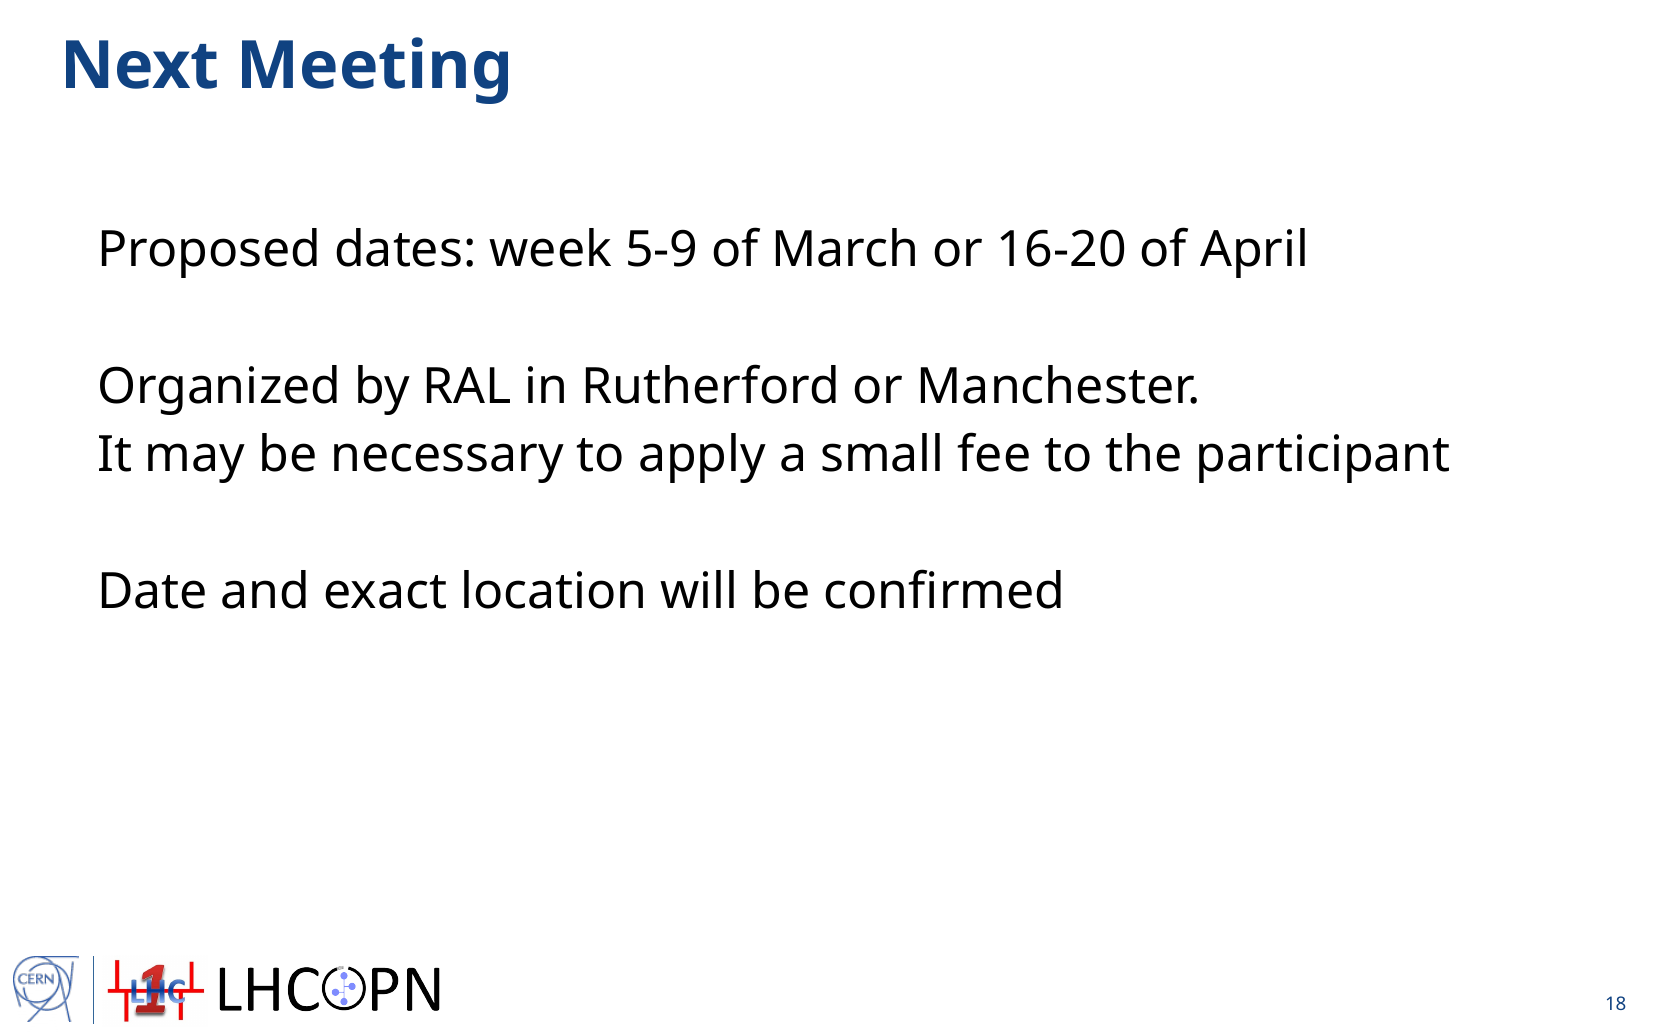

# Next Meeting
Proposed dates: week 5-9 of March or 16-20 of April
Organized by RAL in Rutherford or Manchester.
It may be necessary to apply a small fee to the participant
Date and exact location will be confirmed